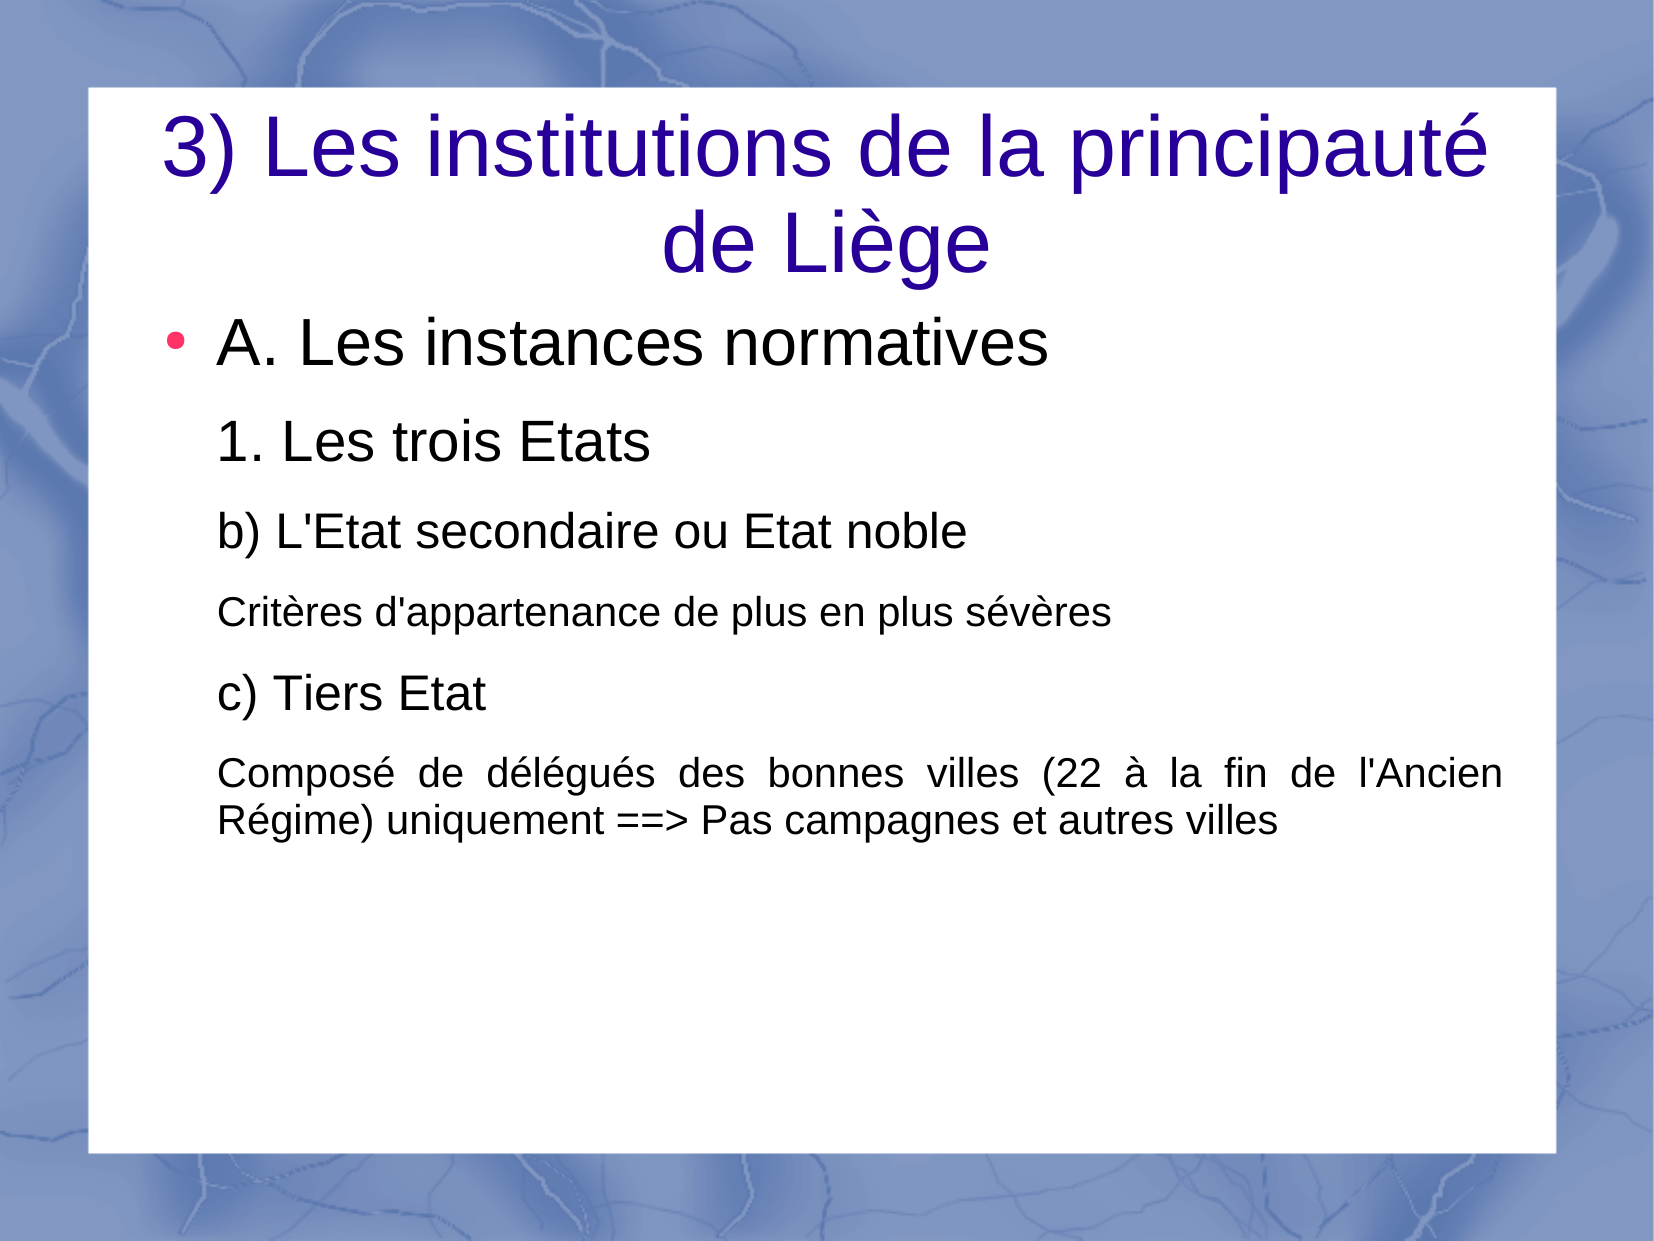

# 3) Les institutions de la principauté de Liège
A. Les instances normatives
1. Les trois Etats
b) L'Etat secondaire ou Etat noble
Critères d'appartenance de plus en plus sévères
c) Tiers Etat
Composé de délégués des bonnes villes (22 à la fin de l'Ancien Régime) uniquement ==> Pas campagnes et autres villes